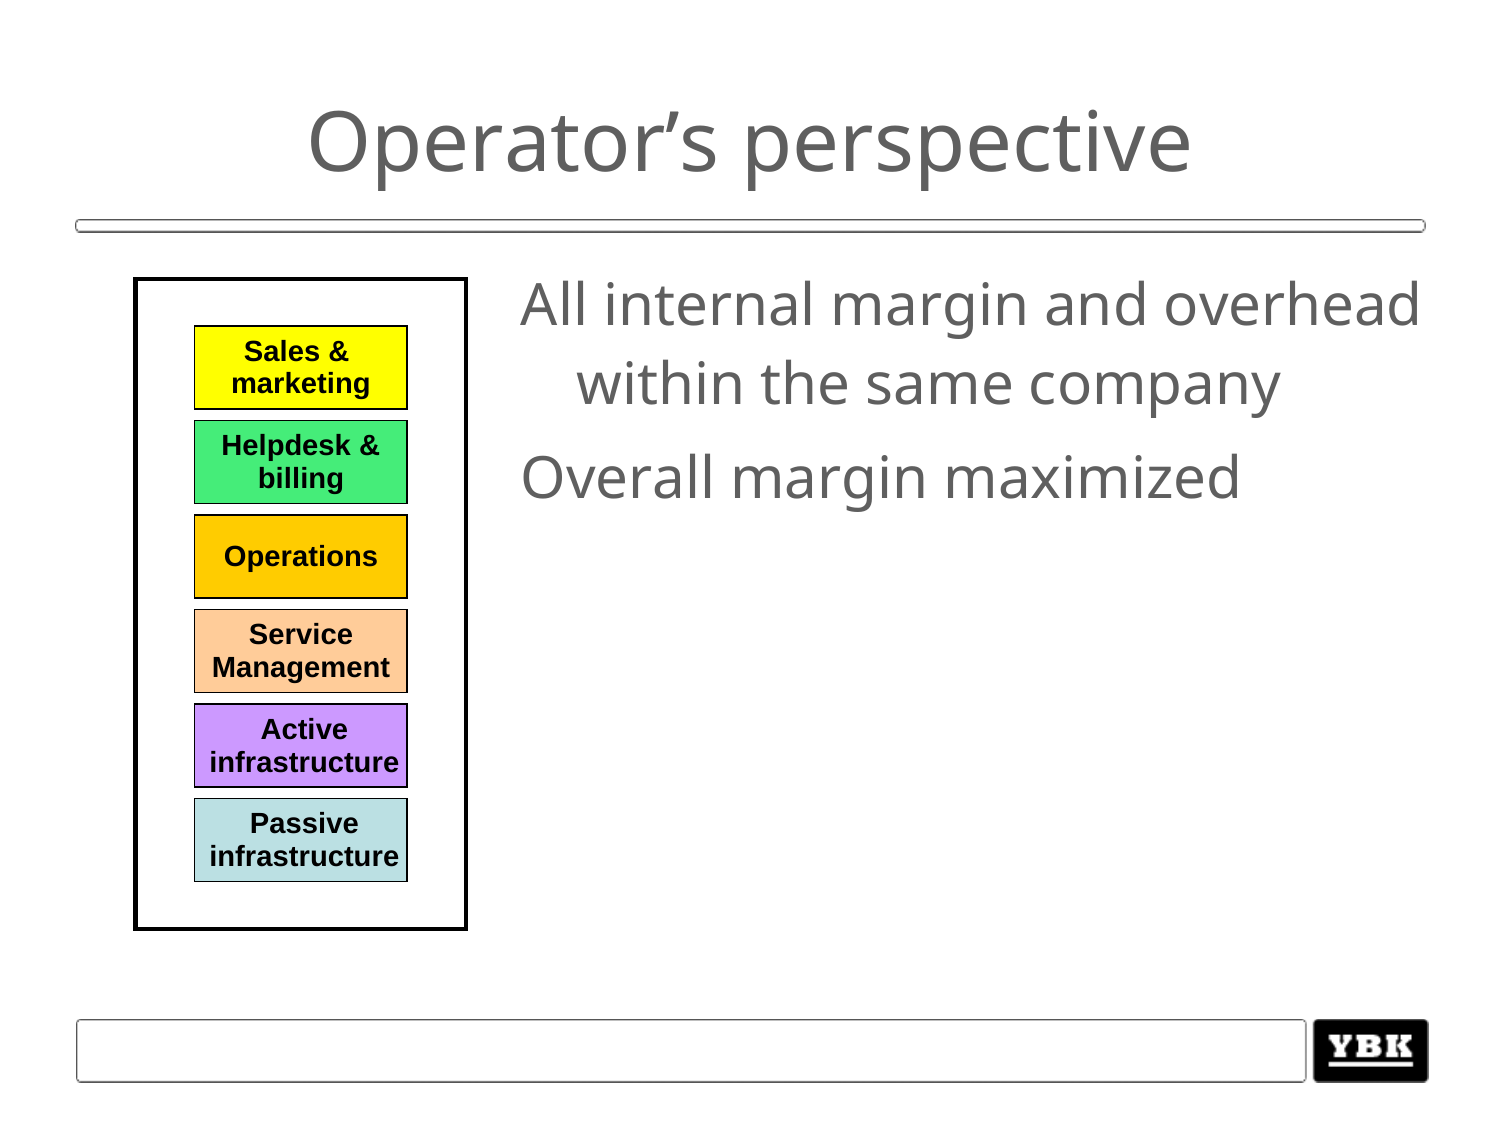

# Operator’s perspective
All internal margin and overhead within the same company
Overall margin maximized
Sales &
marketing
Helpdesk &
billing
Operations
Service
Management
Active
infrastructure
Passive
infrastructure